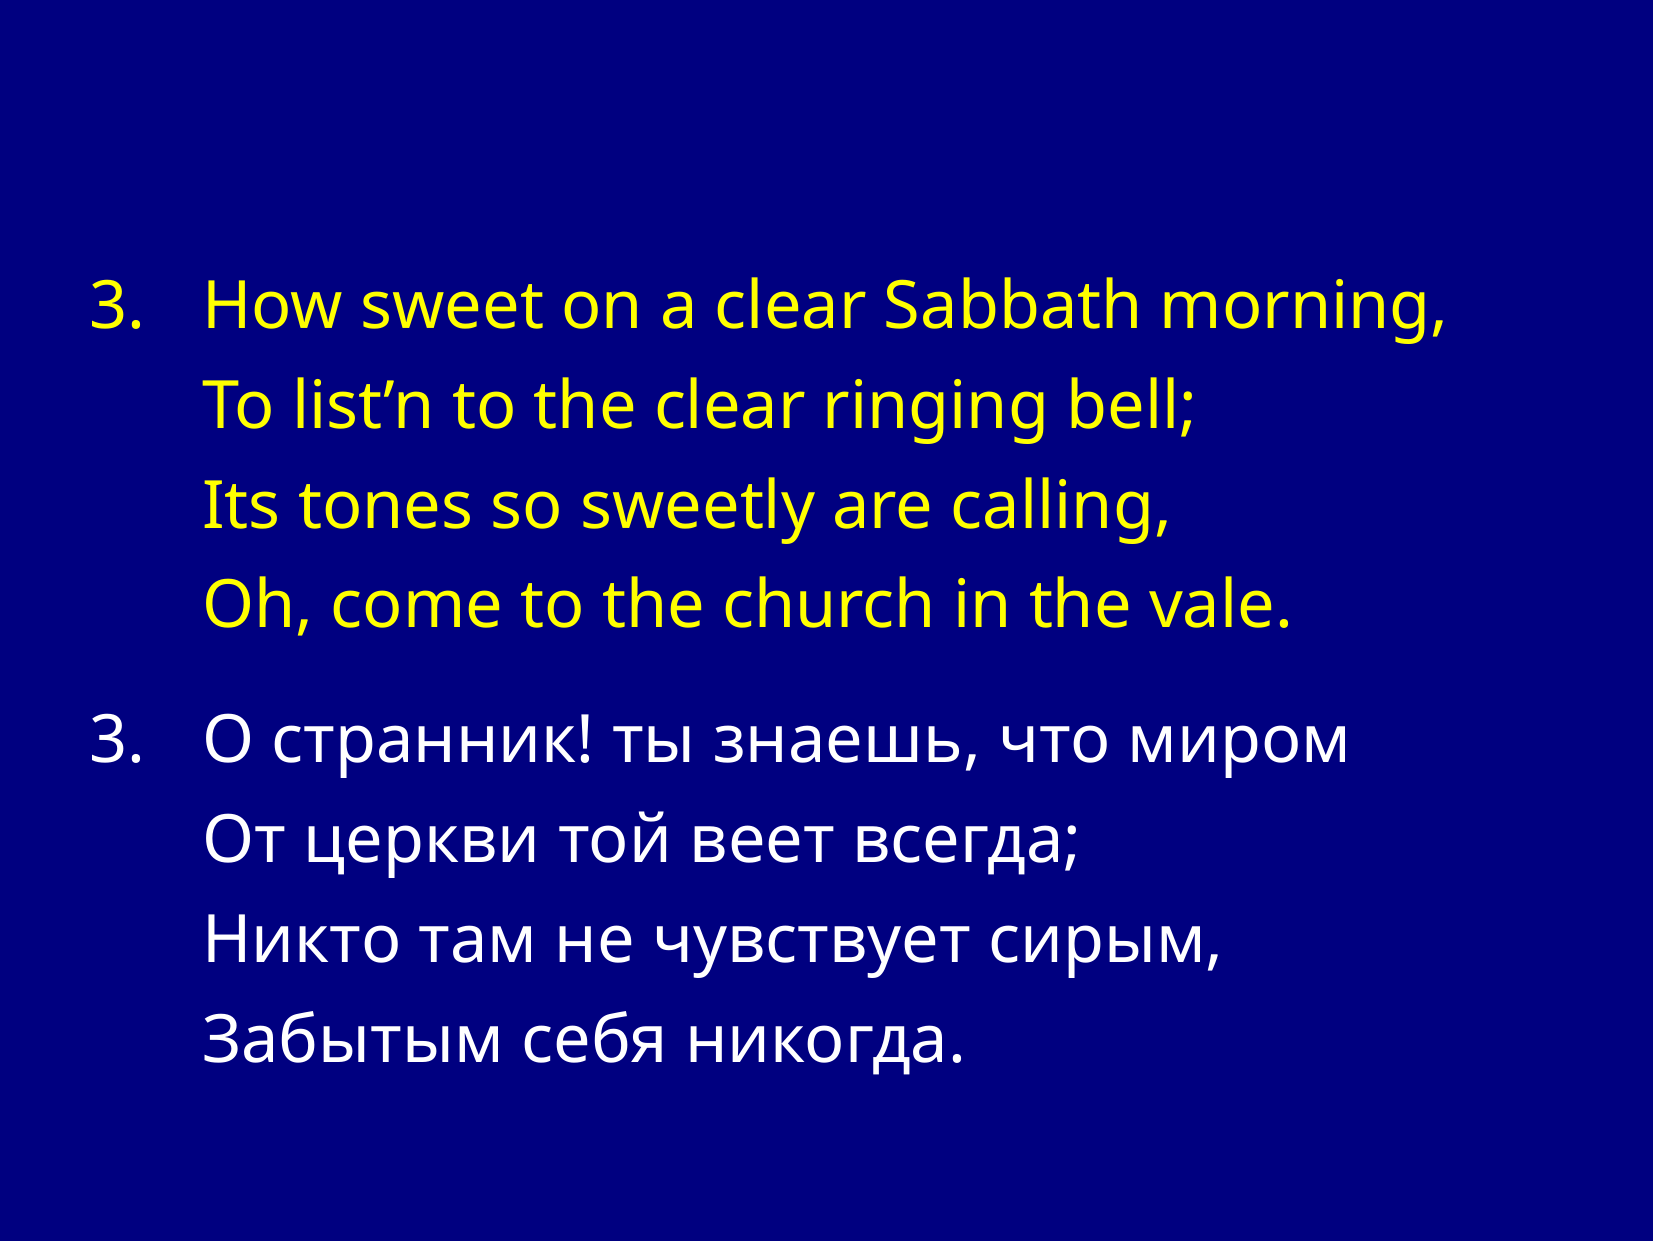

3.	How sweet on a clear Sabbath morning,
	To list’n to the clear ringing bell;
	Its tones so sweetly are calling,
	Oh, come to the church in the vale.
3.	О странник! ты знаешь, что миром
	От церкви той веет всегда;
	Никто там не чувствует сирым,
	Забытым себя никогда.